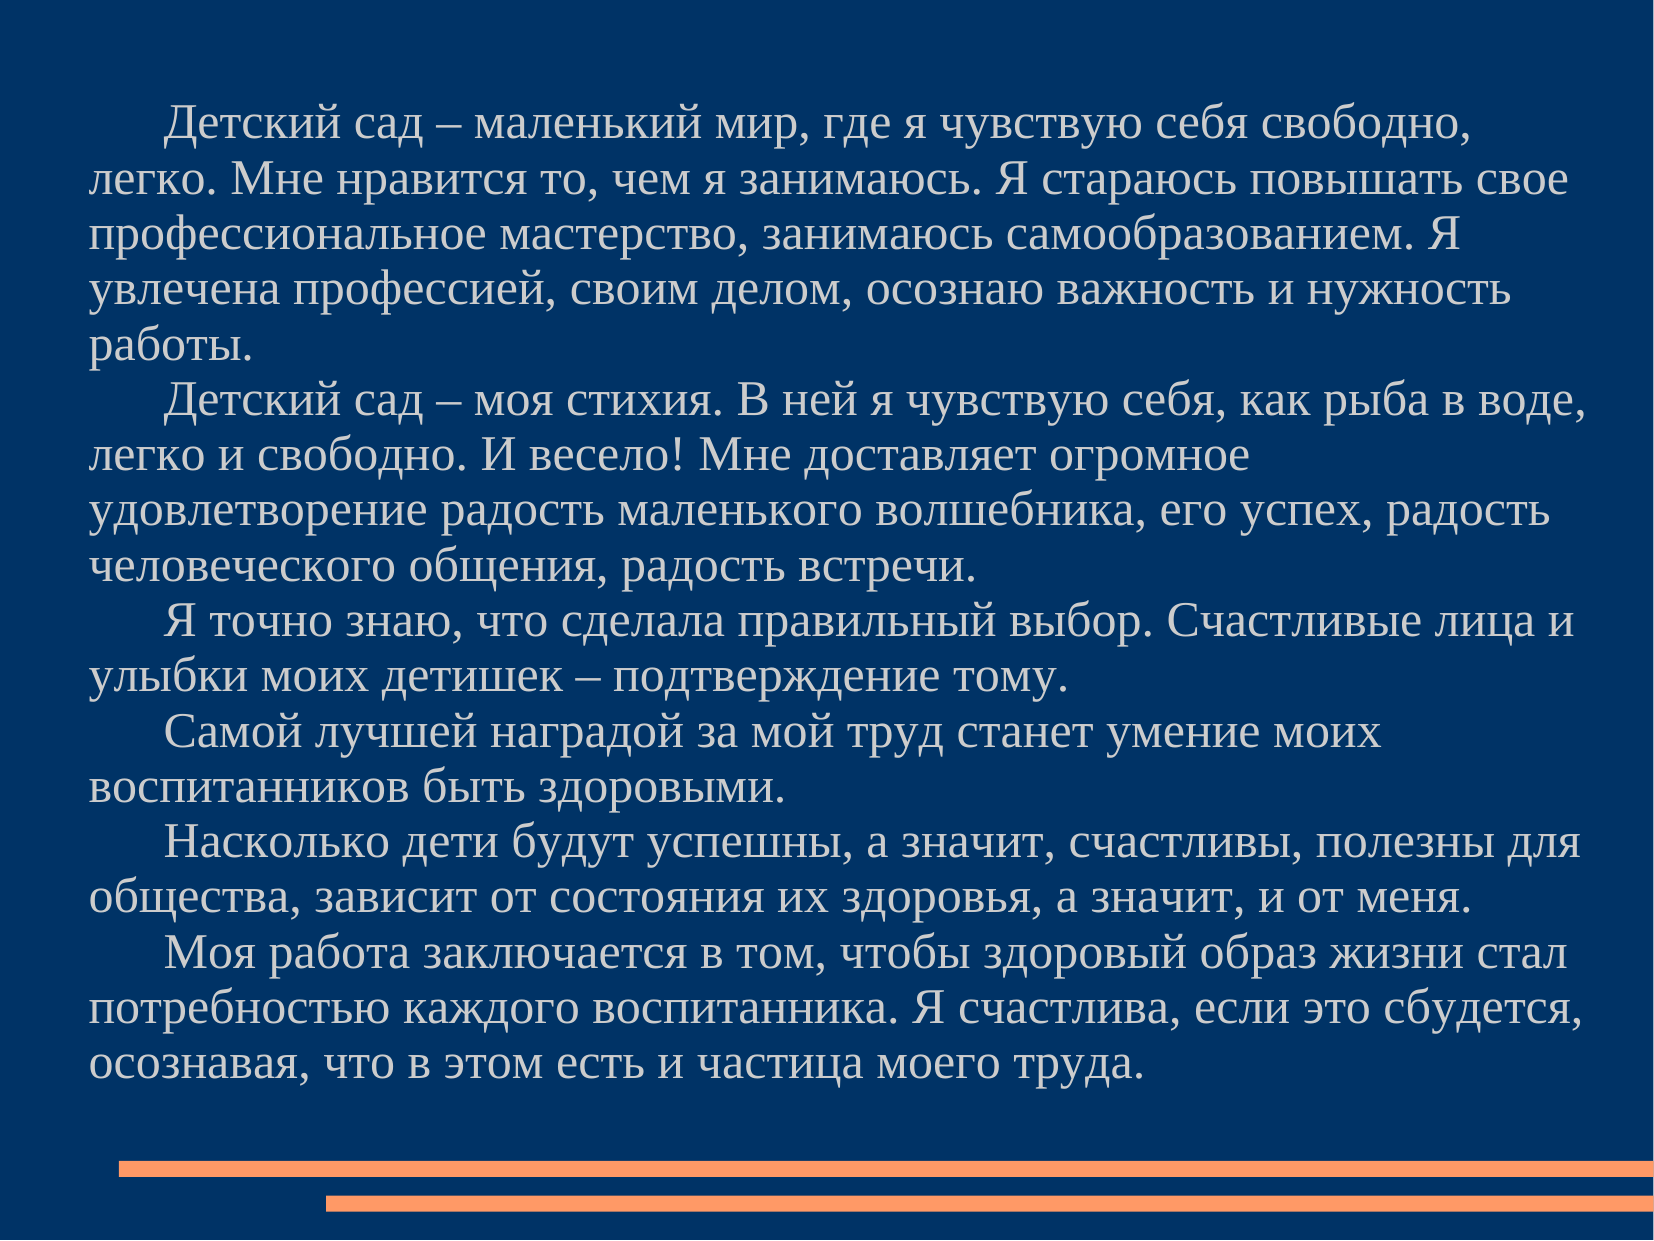

# Детский сад – маленький мир, где я чувствую себя свободно, легко. Мне нравится то, чем я занимаюсь. Я стараюсь повышать свое профессиональное мастерство, занимаюсь самообразованием. Я увлечена профессией, своим делом, осознаю важность и нужность работы.
 Детский сад – моя стихия. В ней я чувствую себя, как рыба в воде, легко и свободно. И весело! Мне доставляет огромное удовлетворение радость маленького волшебника, его успех, радость человеческого общения, радость встречи.
 Я точно знаю, что сделала правильный выбор. Счастливые лица и улыбки моих детишек – подтверждение тому.
 Самой лучшей наградой за мой труд станет умение моих воспитанников быть здоровыми.
 Насколько дети будут успешны, а значит, счастливы, полезны для общества, зависит от состояния их здоровья, а значит, и от меня.
 Моя работа заключается в том, чтобы здоровый образ жизни стал потребностью каждого воспитанника. Я счастлива, если это сбудется, осознавая, что в этом есть и частица моего труда.